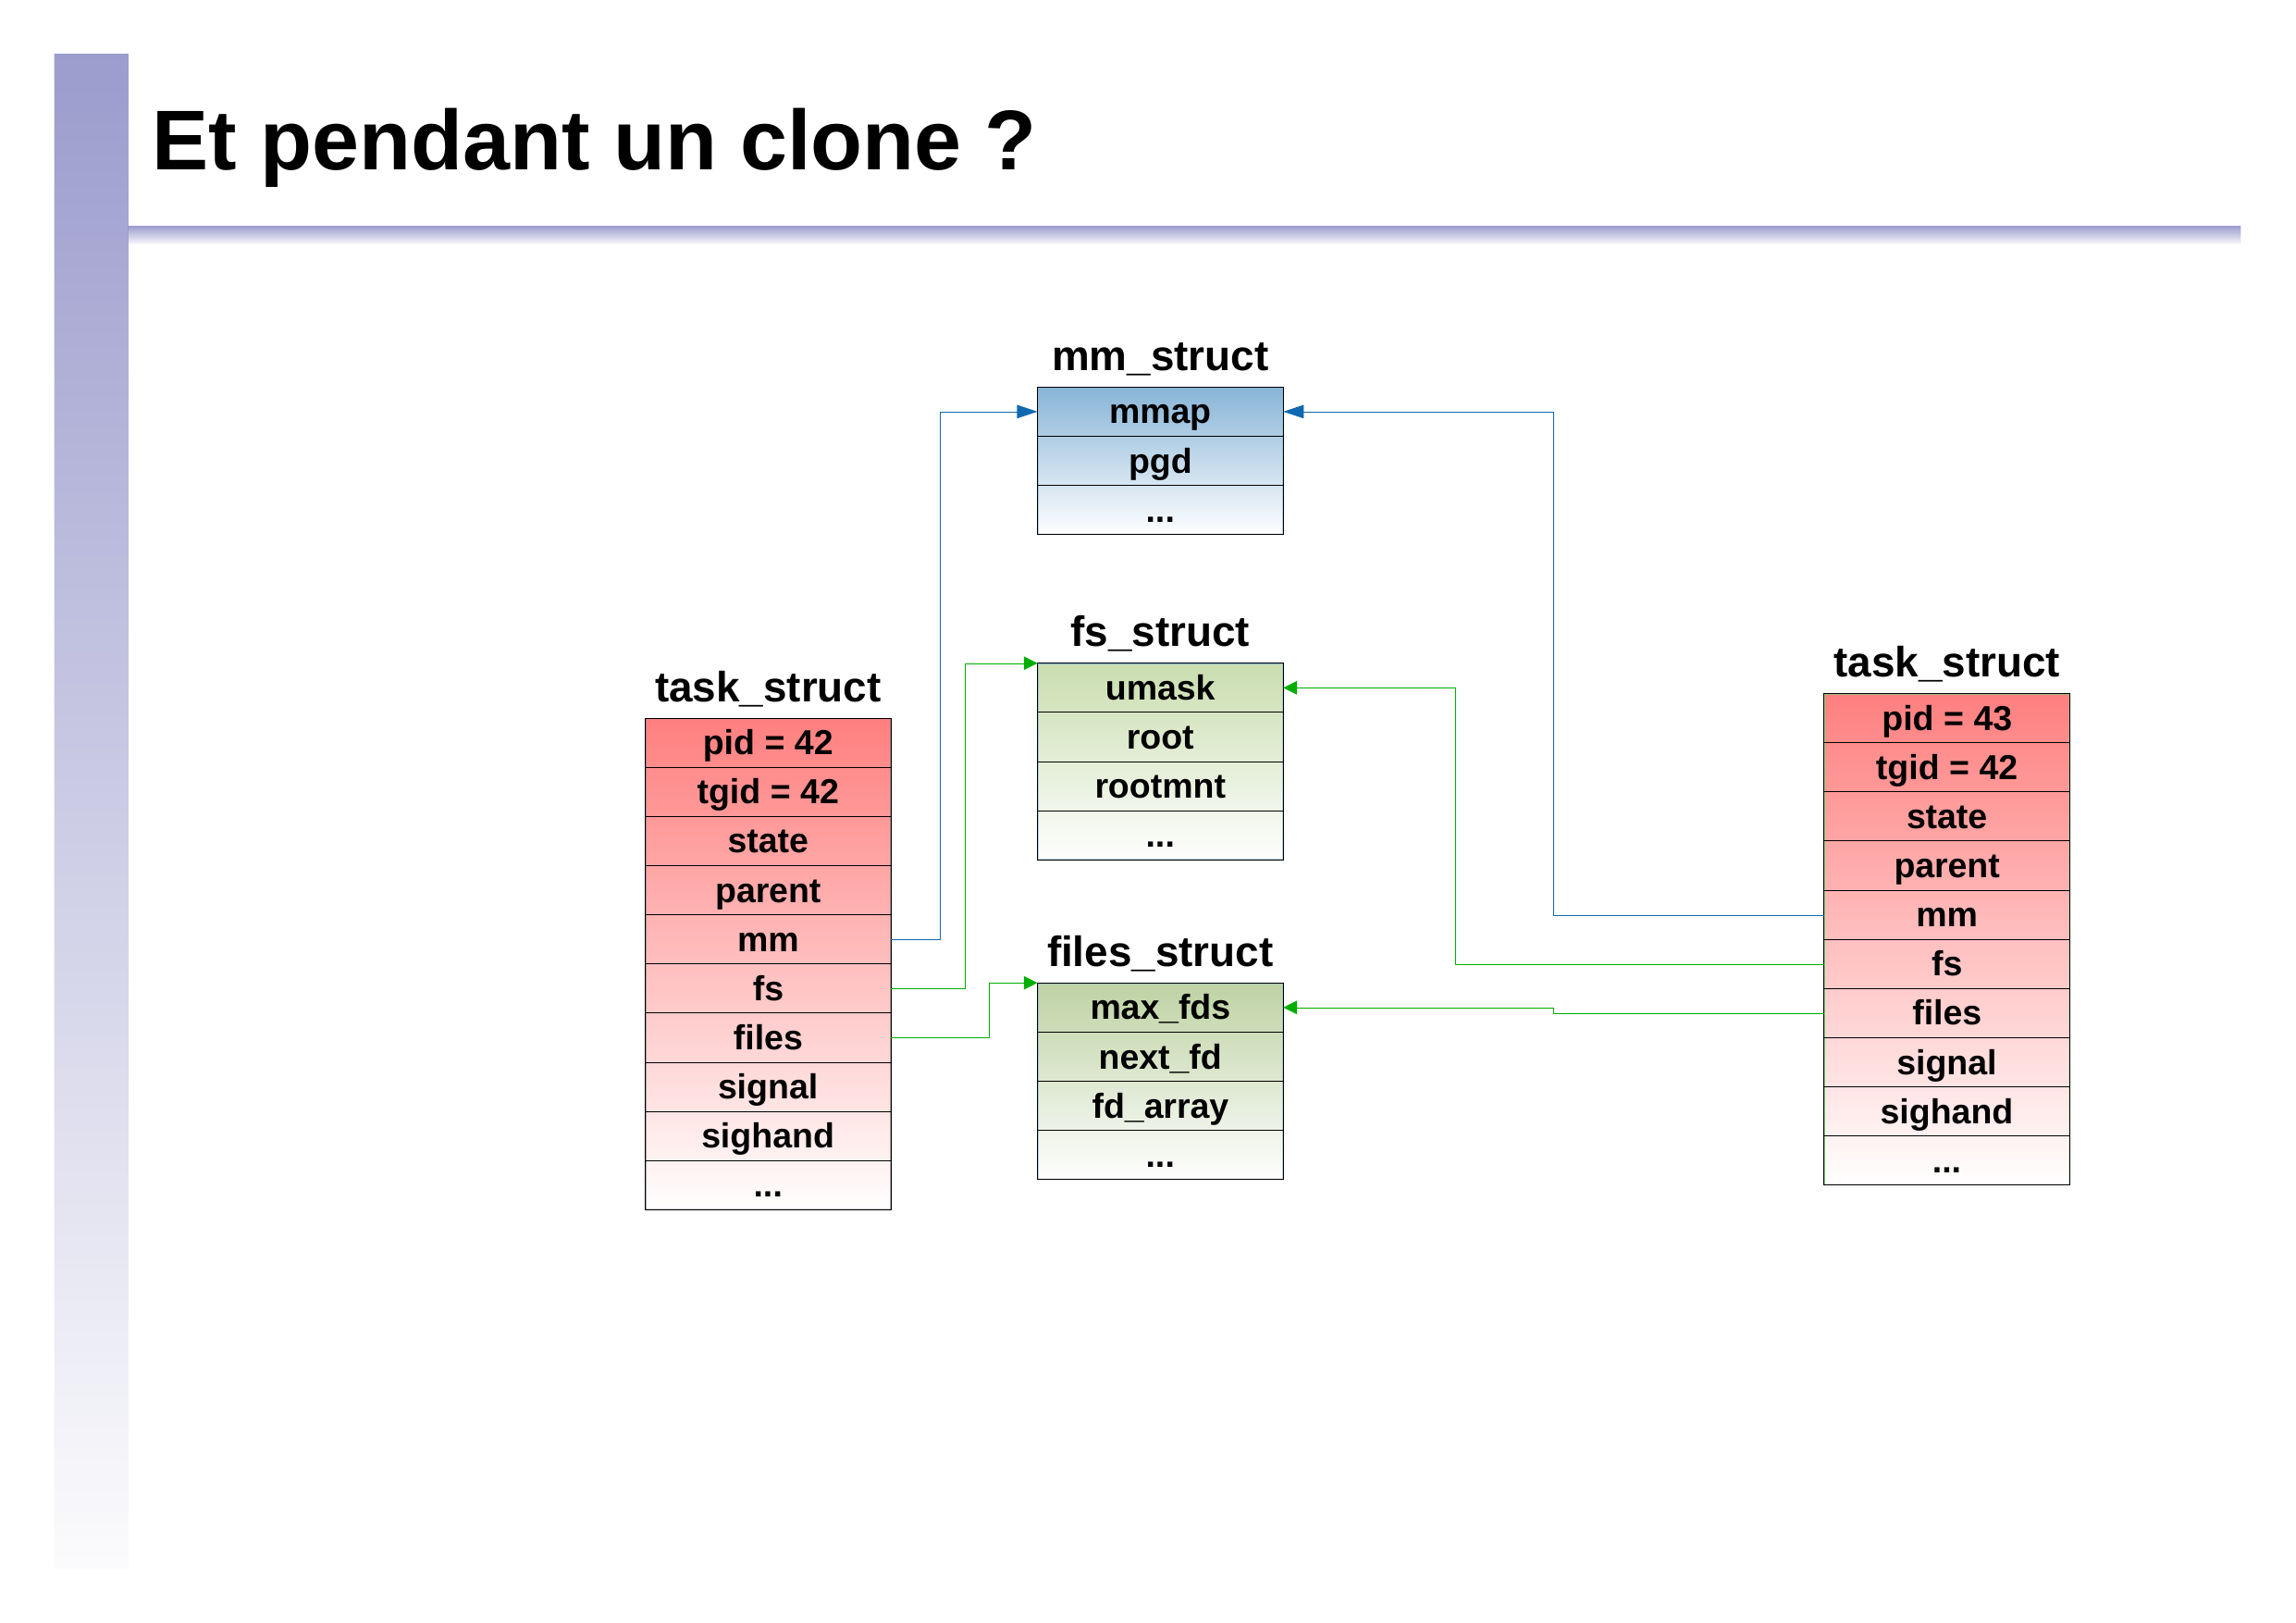

# Et pendant un clone ?
mm_struct
mmap
task_struct
pid = 43
tgid = 42
state
parent
mm
fs
files
signal
sighand
...
pgd
...
fs_struct
task_struct
umask
root
pid = 42
rootmnt
tgid = 42
...
state
parent
mm
files_struct
fs
max_fds
files
next_fd
signal
fd_array
sighand
...
...